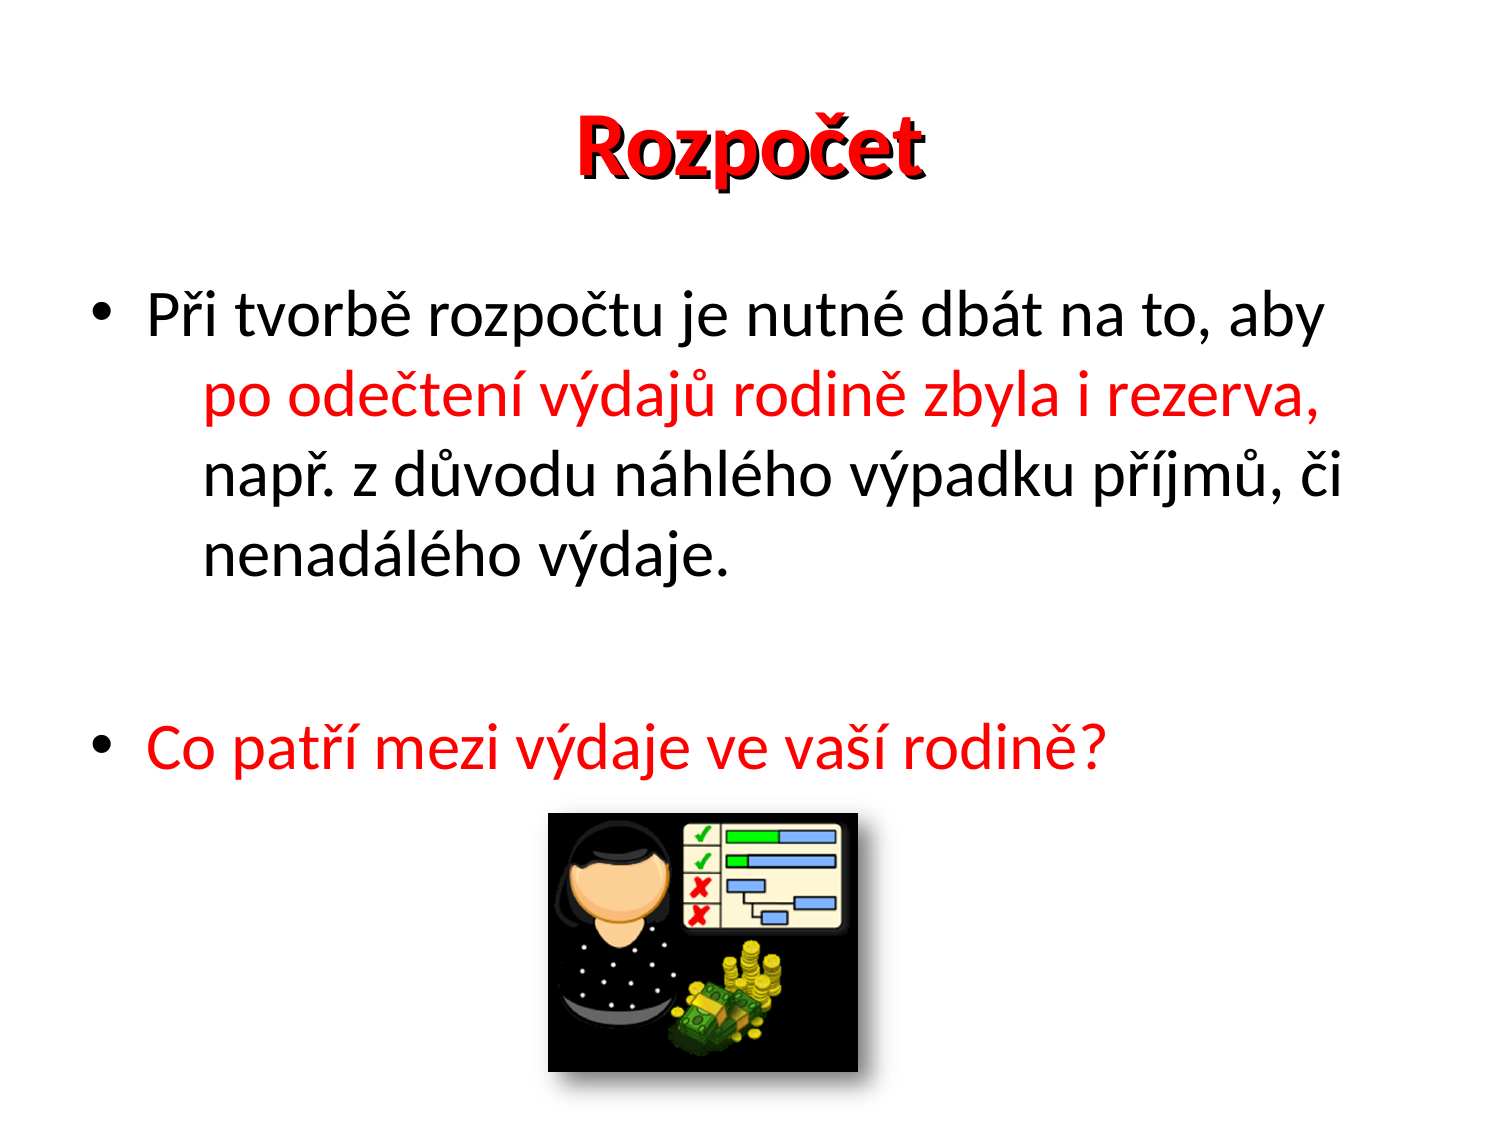

# Rozpočet
Při tvorbě rozpočtu je nutné dbát na to, aby po odečtení výdajů rodině zbyla i rezerva, např. z důvodu náhlého výpadku příjmů, či nenadálého výdaje.
Co patří mezi výdaje ve vaší rodině?